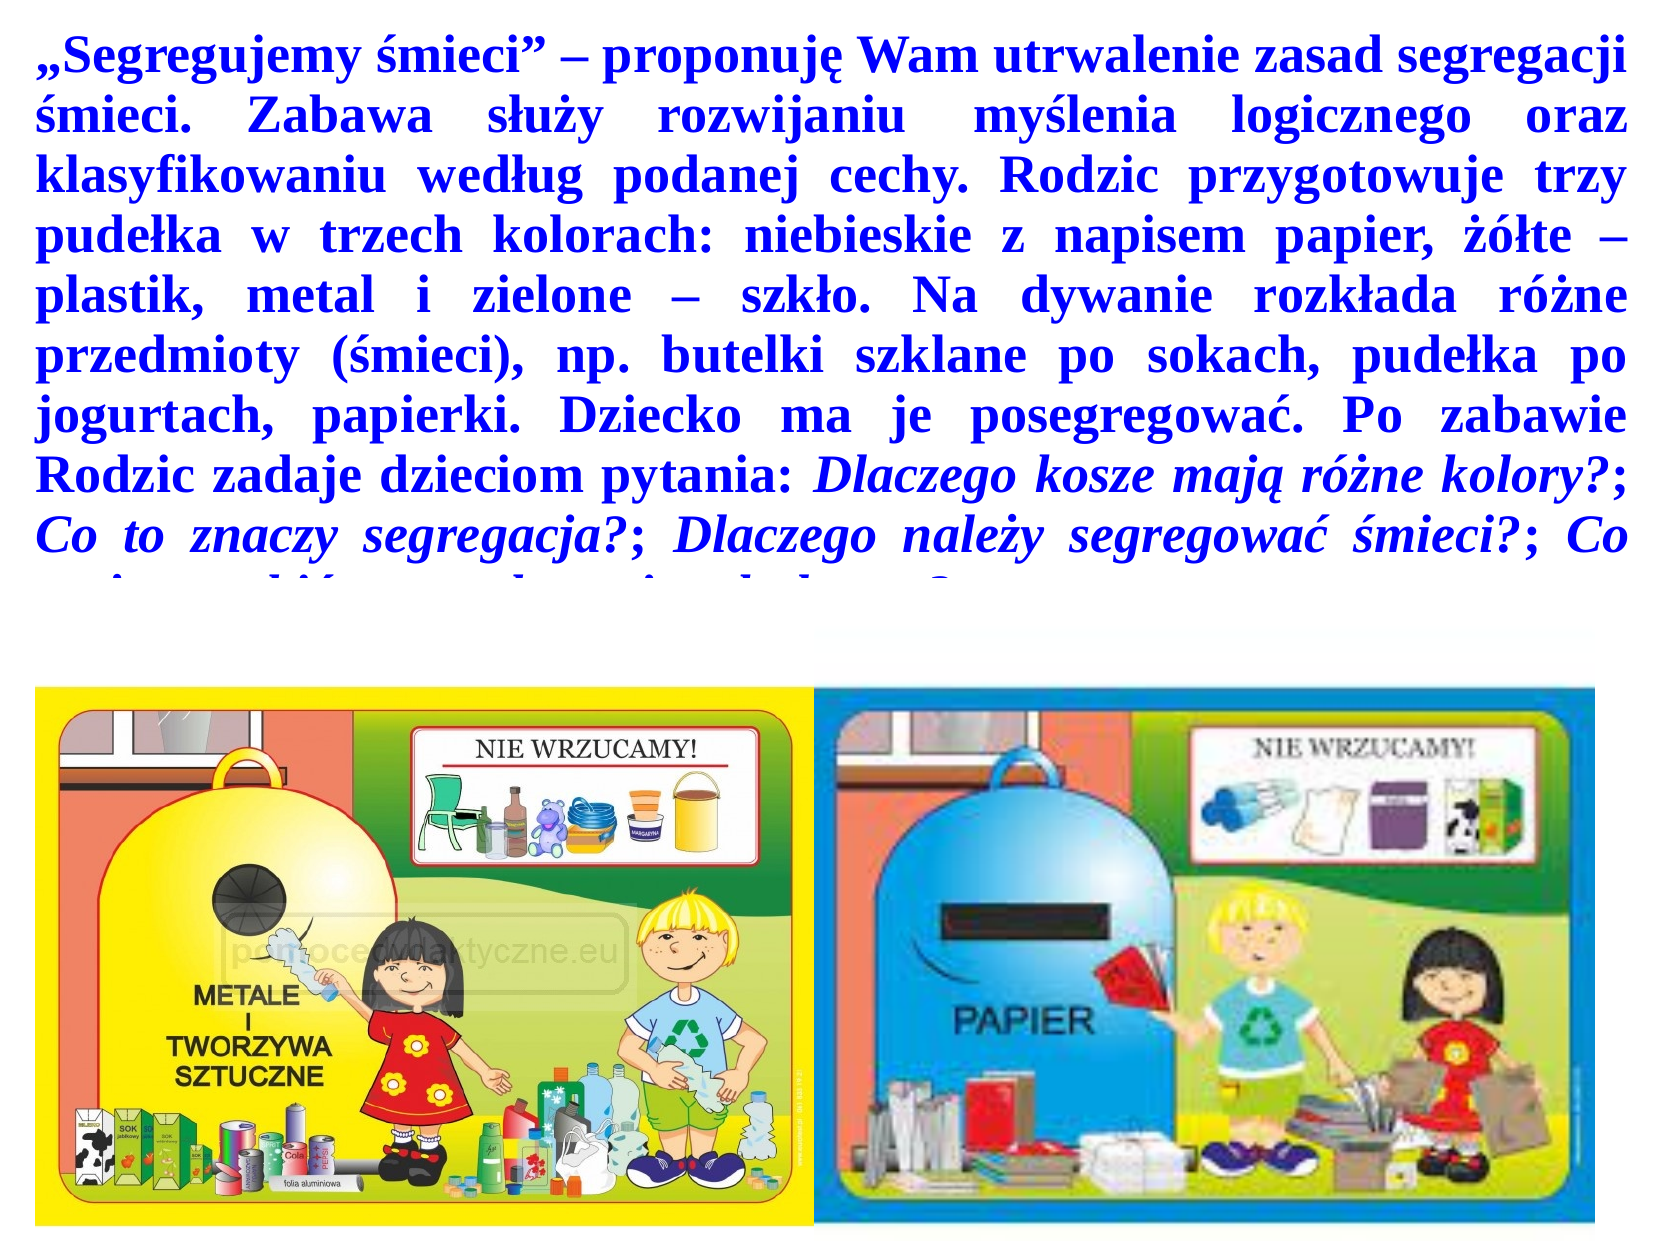

# „Segregujemy śmieci” – proponuję Wam utrwalenie zasad segregacji śmieci. Zabawa służy rozwijaniu  myślenia logicznego oraz klasyfikowaniu według podanej cechy. Rodzic przygotowuje trzy pudełka w trzech kolorach: niebieskie z napisem papier, żółte – plastik, metal i zielone – szkło. Na dywanie rozkłada różne przedmioty (śmieci), np. butelki szklane po sokach, pudełka po jogurtach, papierki. Dziecko ma je posegregować. Po zabawie Rodzic zadaje dzieciom pytania: Dlaczego kosze mają różne kolory?; Co to znaczy segregacja?; Dlaczego należy segregować śmieci?; Co można zrobić np. z zebranej makulatury?.